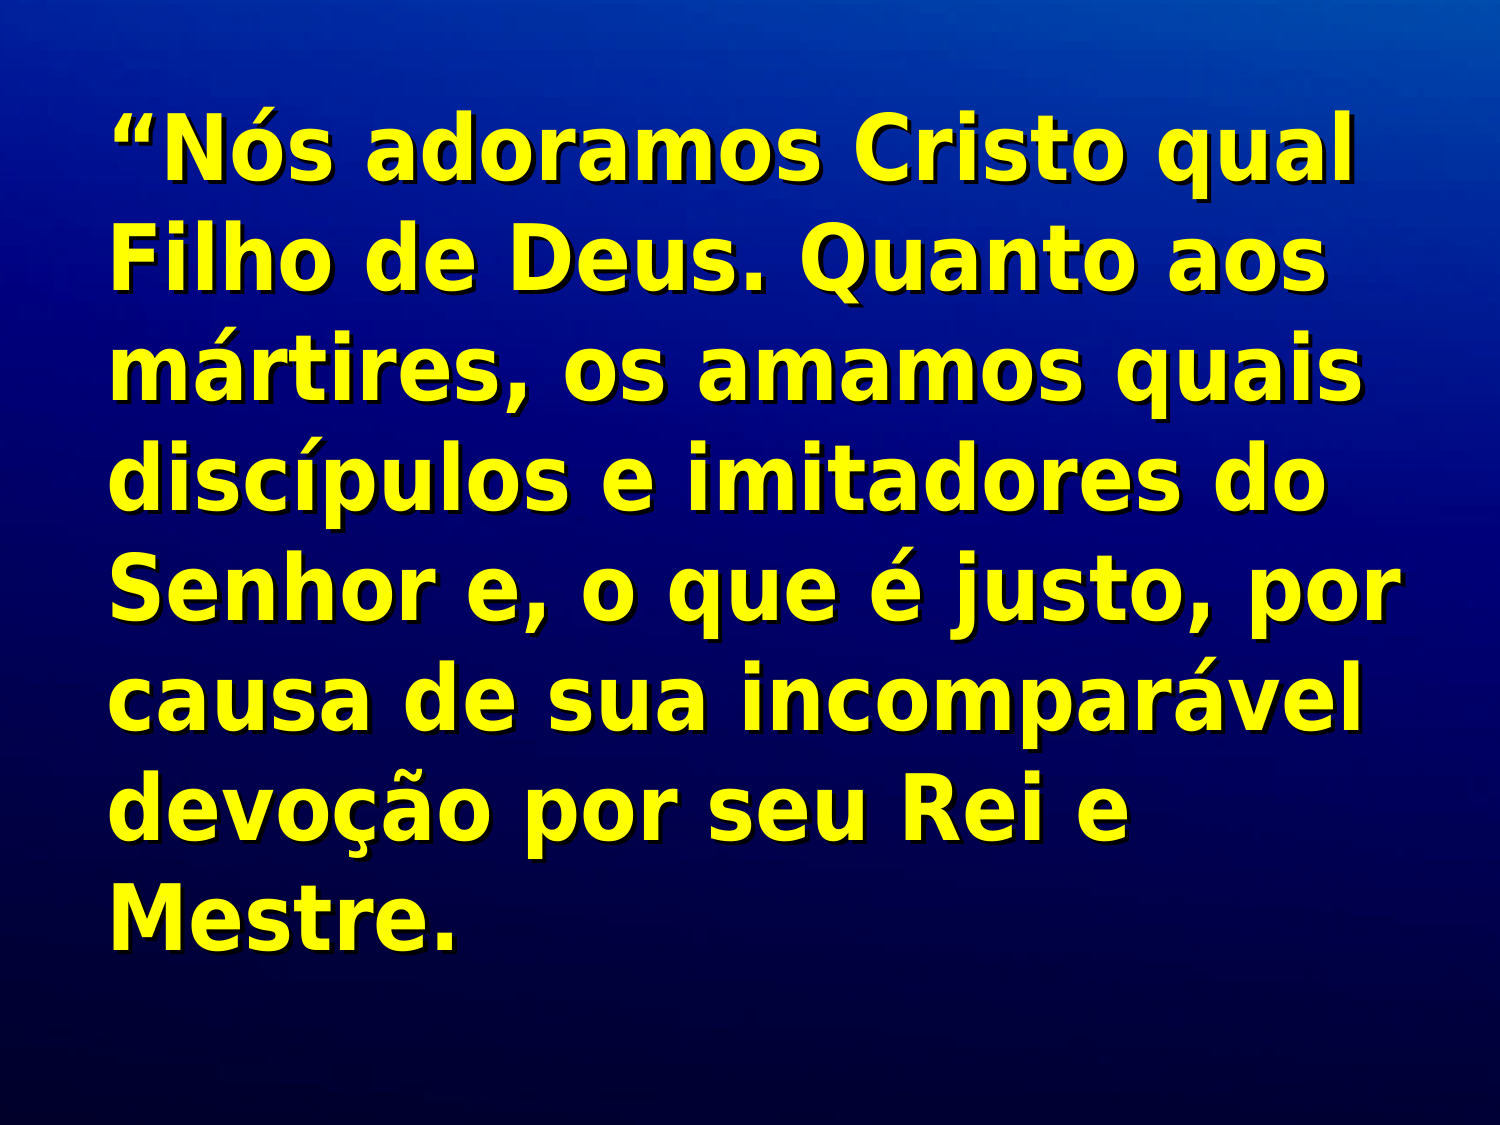

“Nós adoramos Cristo qual Filho de Deus. Quanto aos mártires, os amamos quais discípulos e imitadores do Senhor e, o que é justo, por causa de sua incomparável devoção por seu Rei e Mestre.